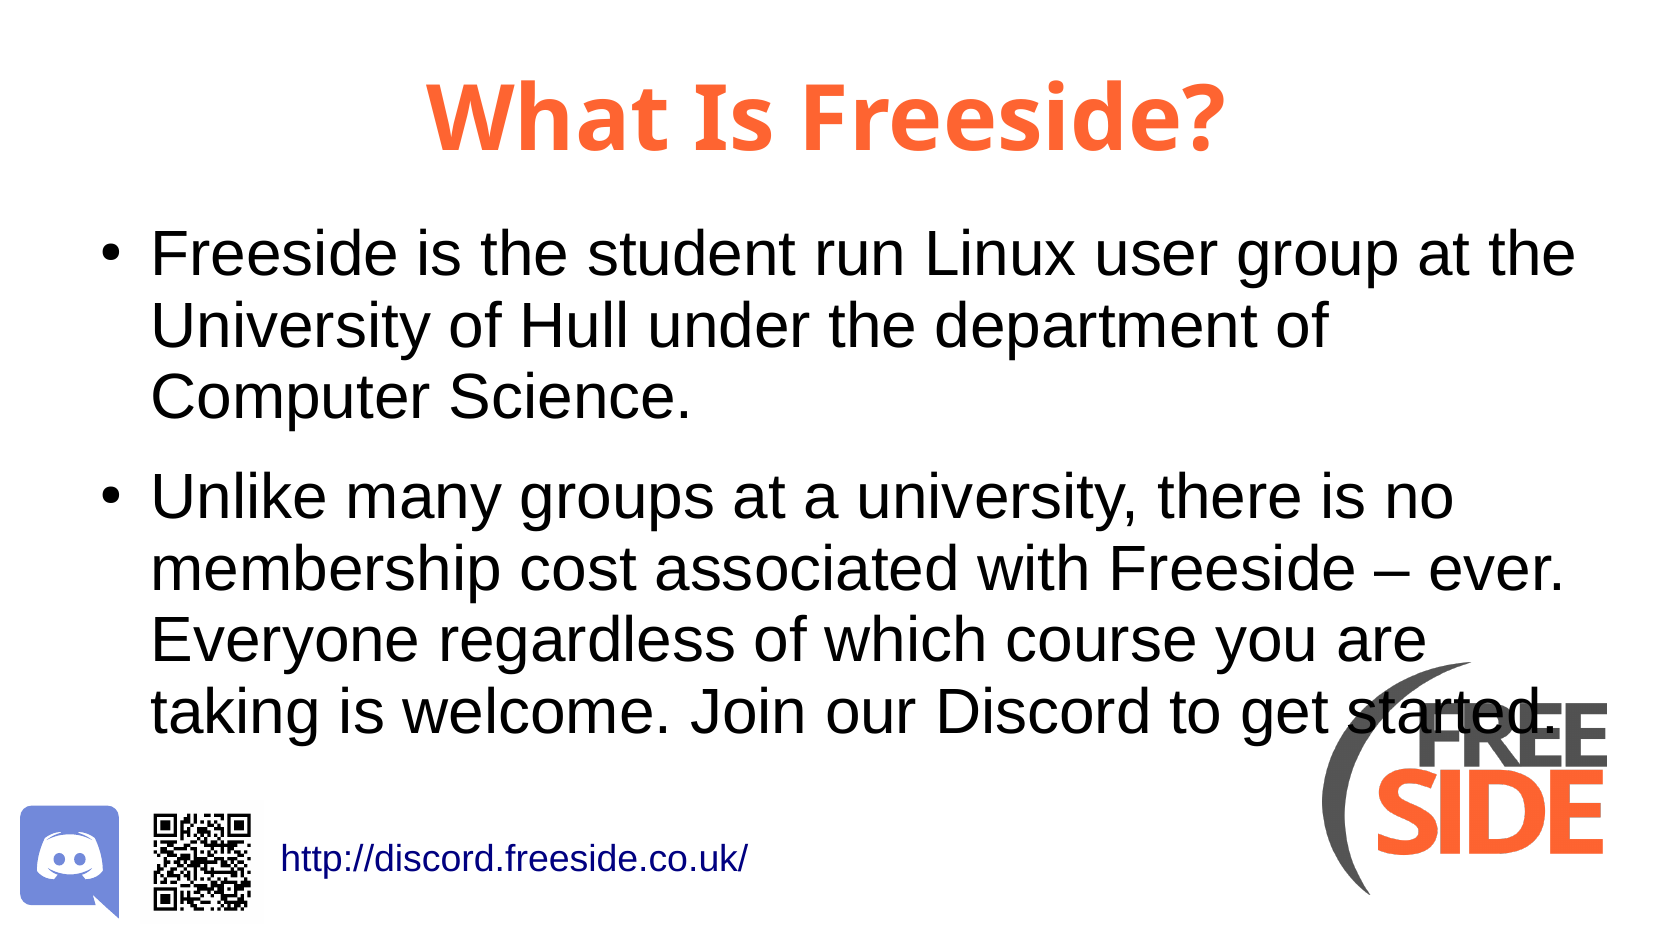

# What Is Freeside?
Freeside is the student run Linux user group at the University of Hull under the department of Computer Science.
Unlike many groups at a university, there is no membership cost associated with Freeside – ever. Everyone regardless of which course you are taking is welcome. Join our Discord to get started.